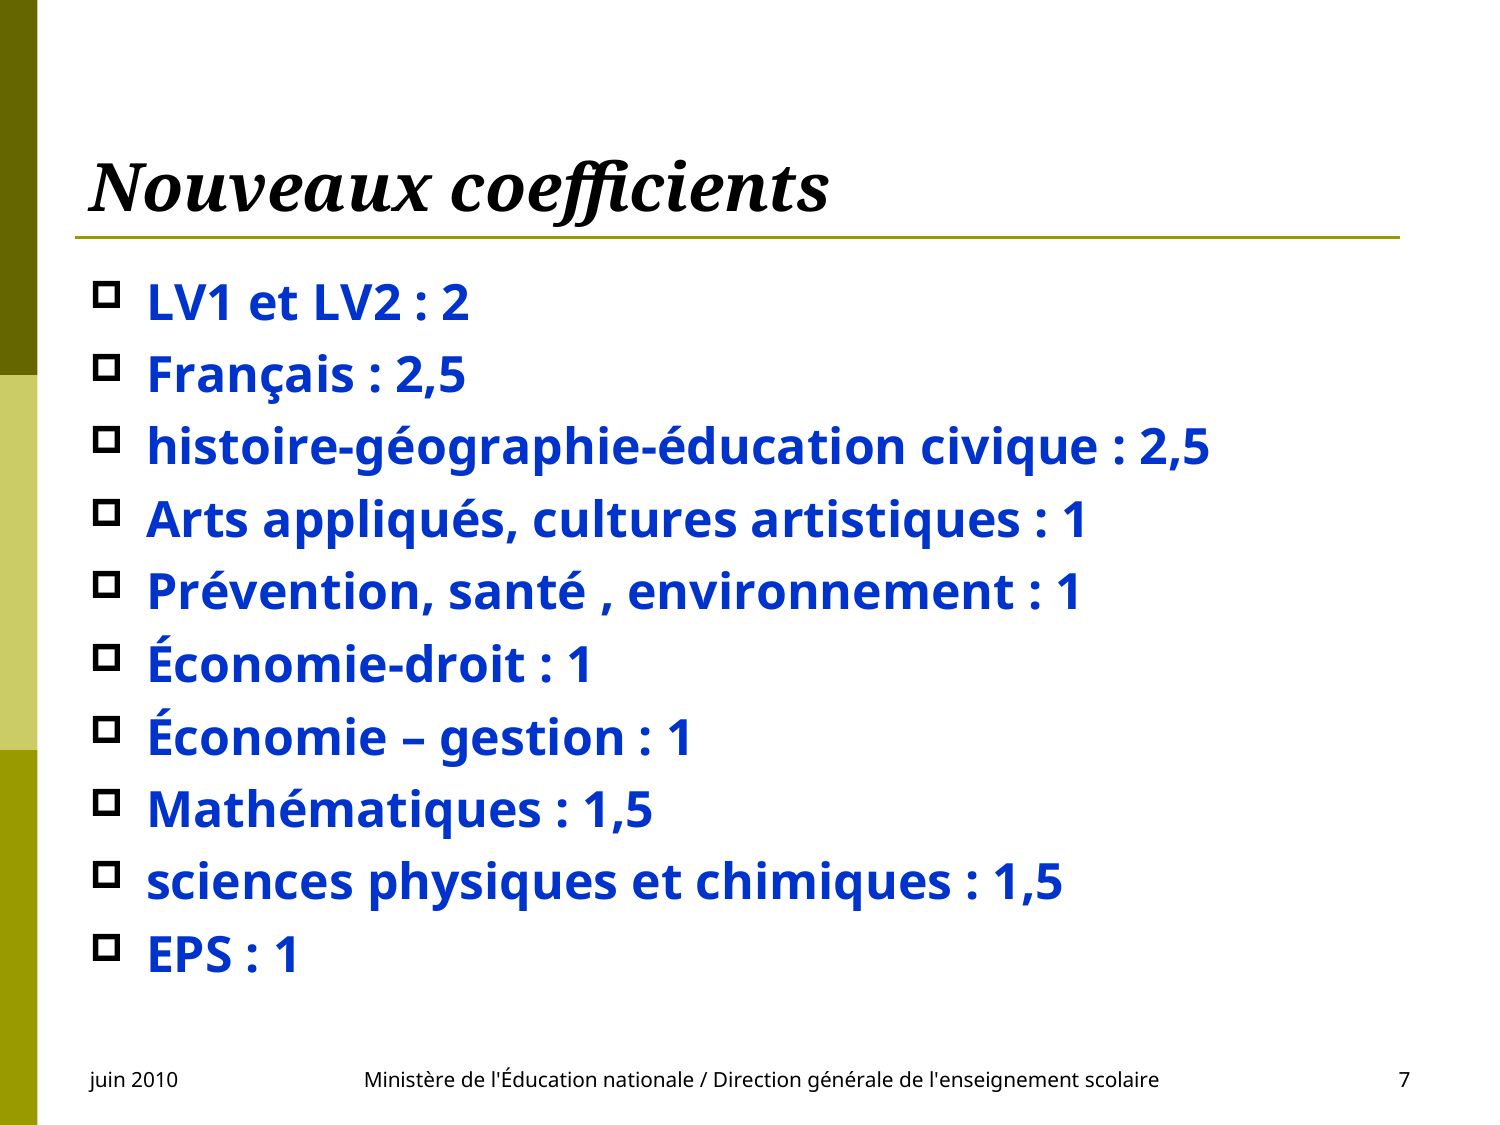

# Nouveaux coefficients
LV1 et LV2 : 2
Français : 2,5
histoire-géographie-éducation civique : 2,5
Arts appliqués, cultures artistiques : 1
Prévention, santé , environnement : 1
Économie-droit : 1
Économie – gestion : 1
Mathématiques : 1,5
sciences physiques et chimiques : 1,5
EPS : 1
juin 2010
Ministère de l'Éducation nationale / Direction générale de l'enseignement scolaire
7